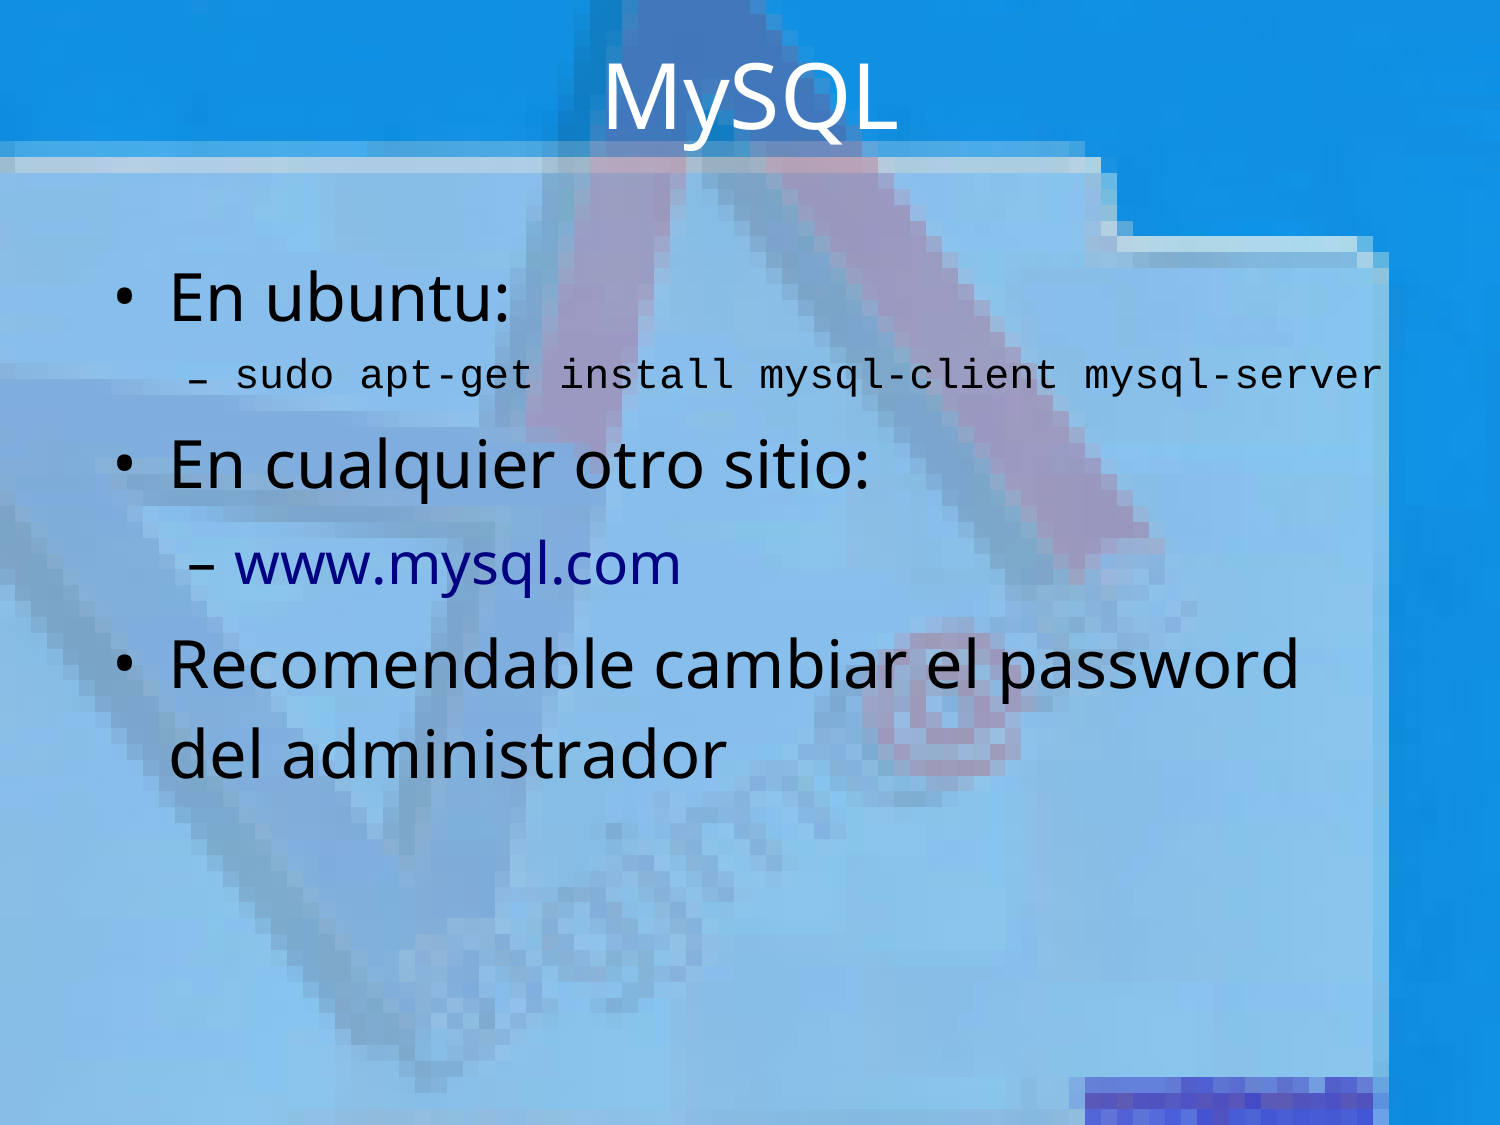

# MySQL
En ubuntu:
sudo apt-get install mysql-client mysql-server
En cualquier otro sitio:
www.mysql.com
Recomendable cambiar el password del administrador